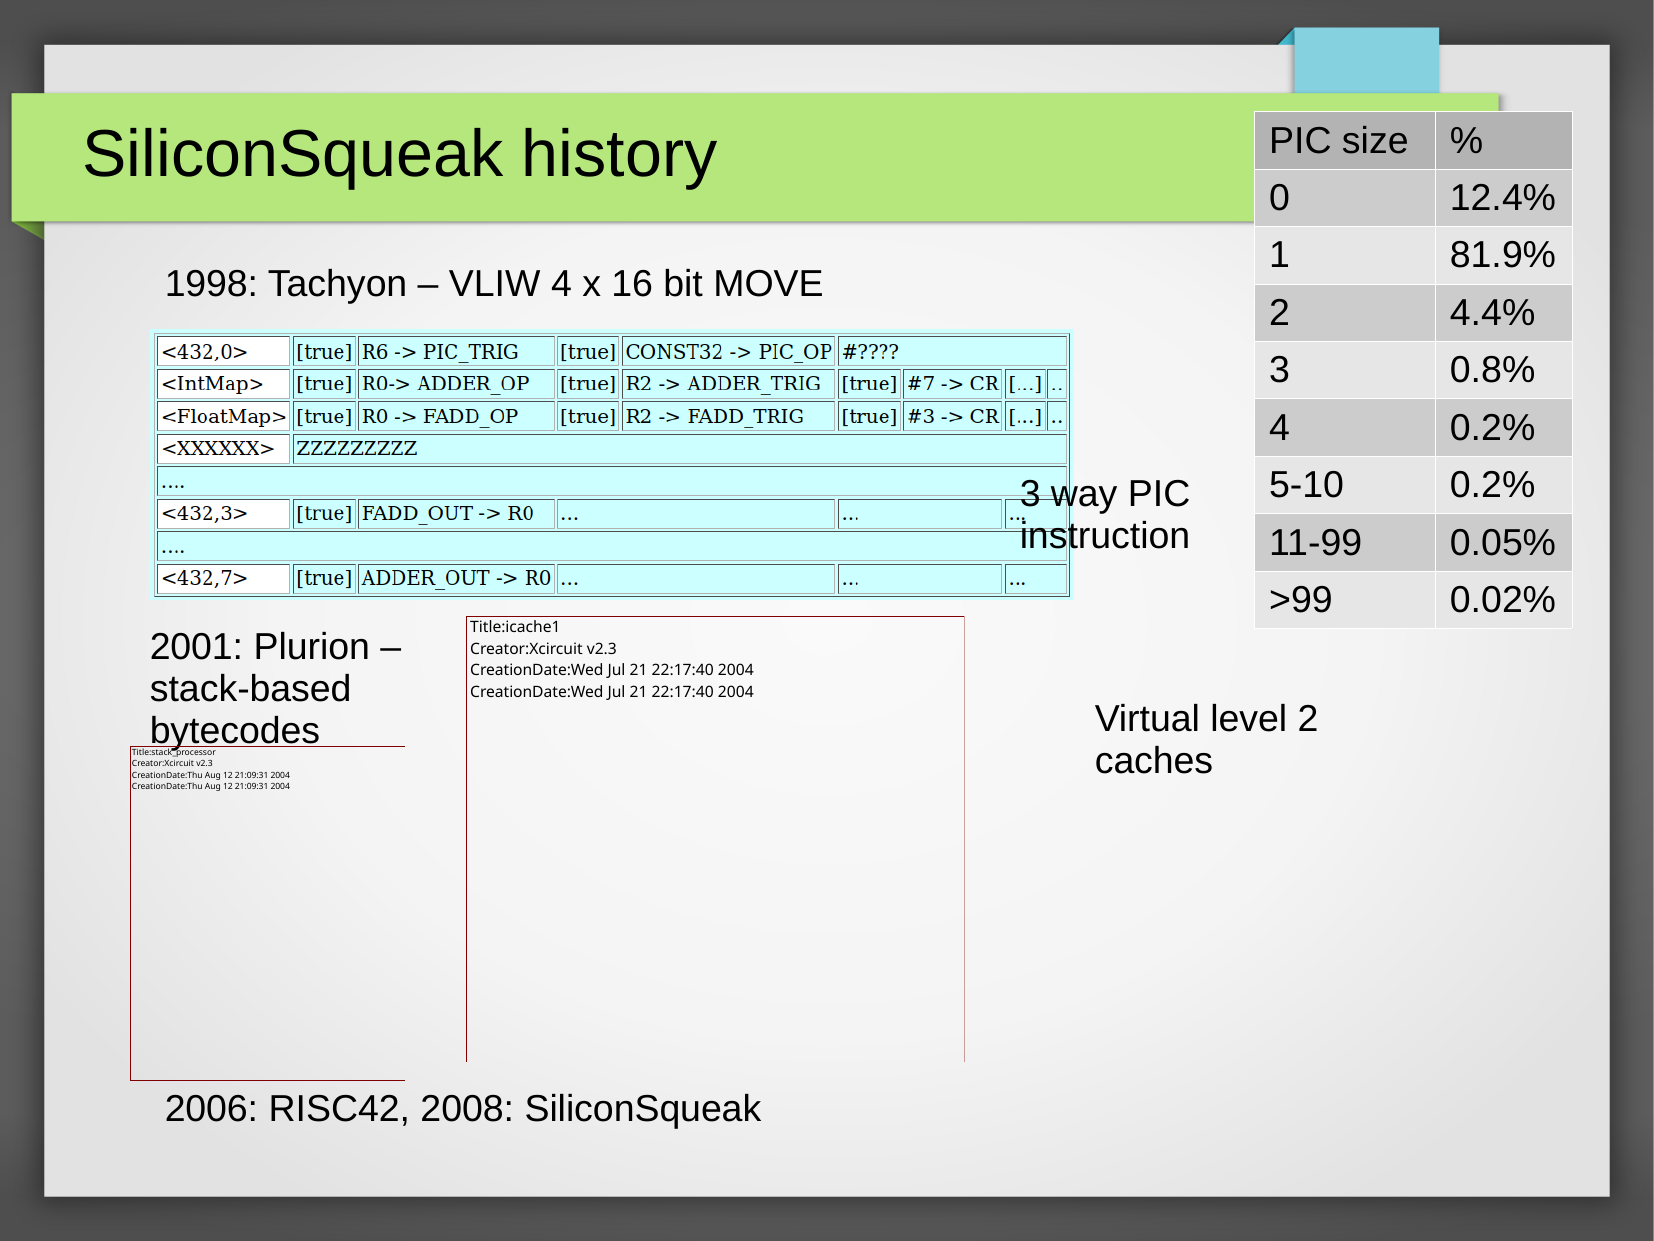

# SiliconSqueak history
| PIC size | % |
| --- | --- |
| 0 | 12.4% |
| 1 | 81.9% |
| 2 | 4.4% |
| 3 | 0.8% |
| 4 | 0.2% |
| 5-10 | 0.2% |
| 11-99 | 0.05% |
| >99 | 0.02% |
1998: Tachyon – VLIW 4 x 16 bit MOVE
3 way PIC instruction
2001: Plurion – stack-based bytecodes
Virtual level 2 caches
2006: RISC42, 2008: SiliconSqueak